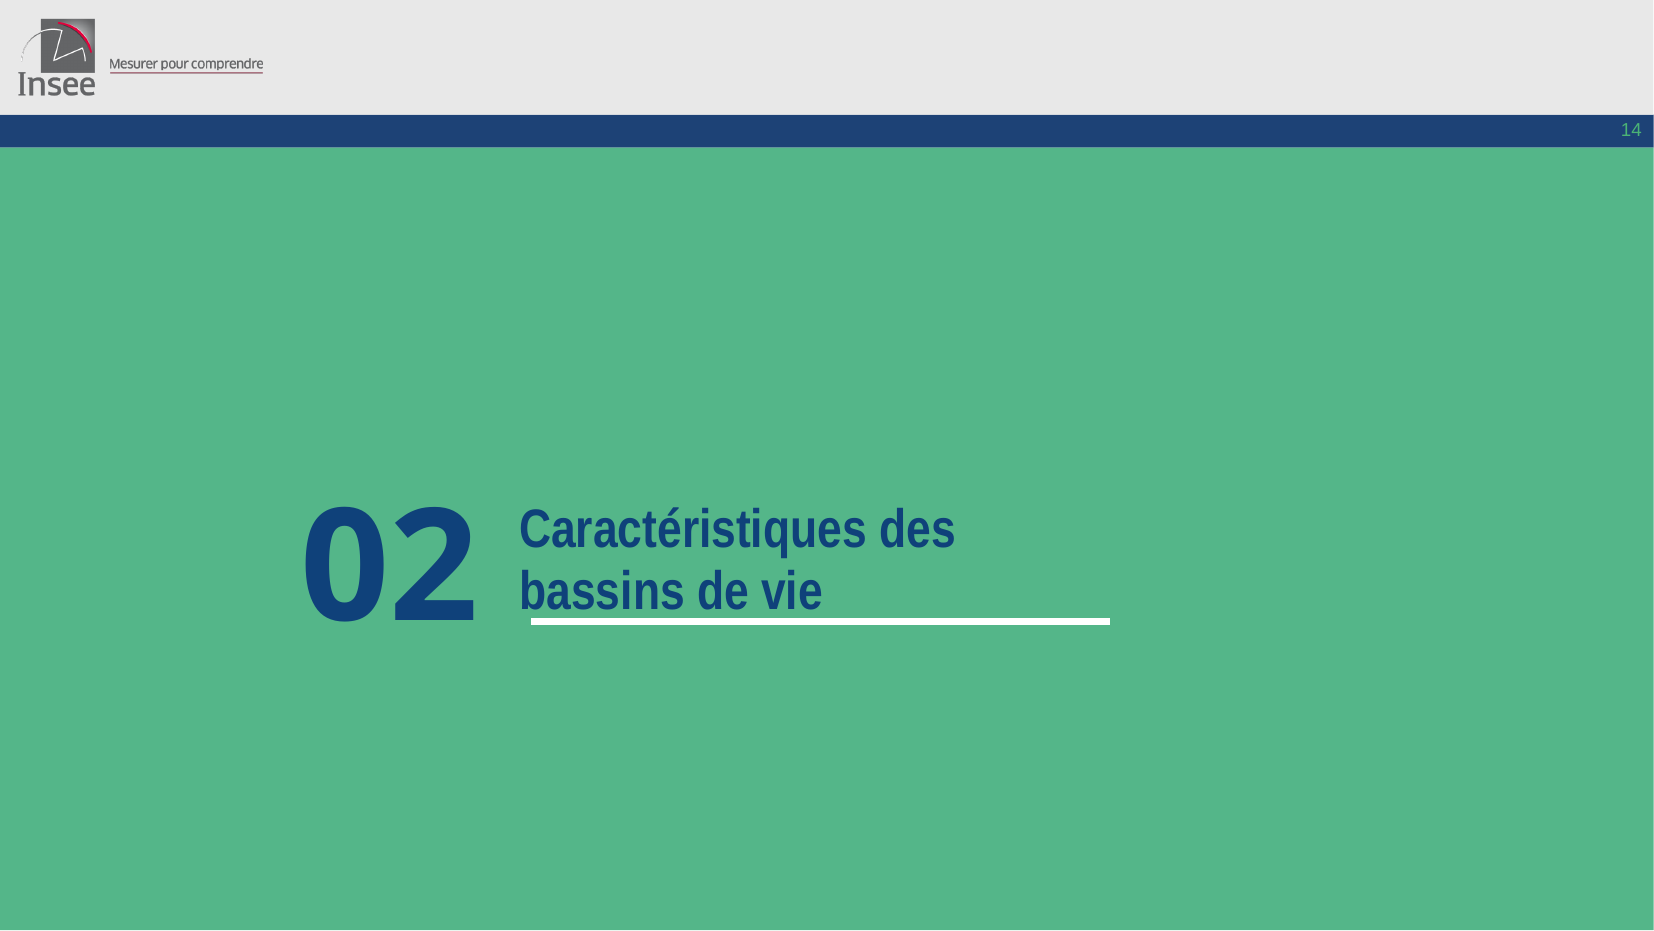

02
# Caractéristiques des bassins de vie